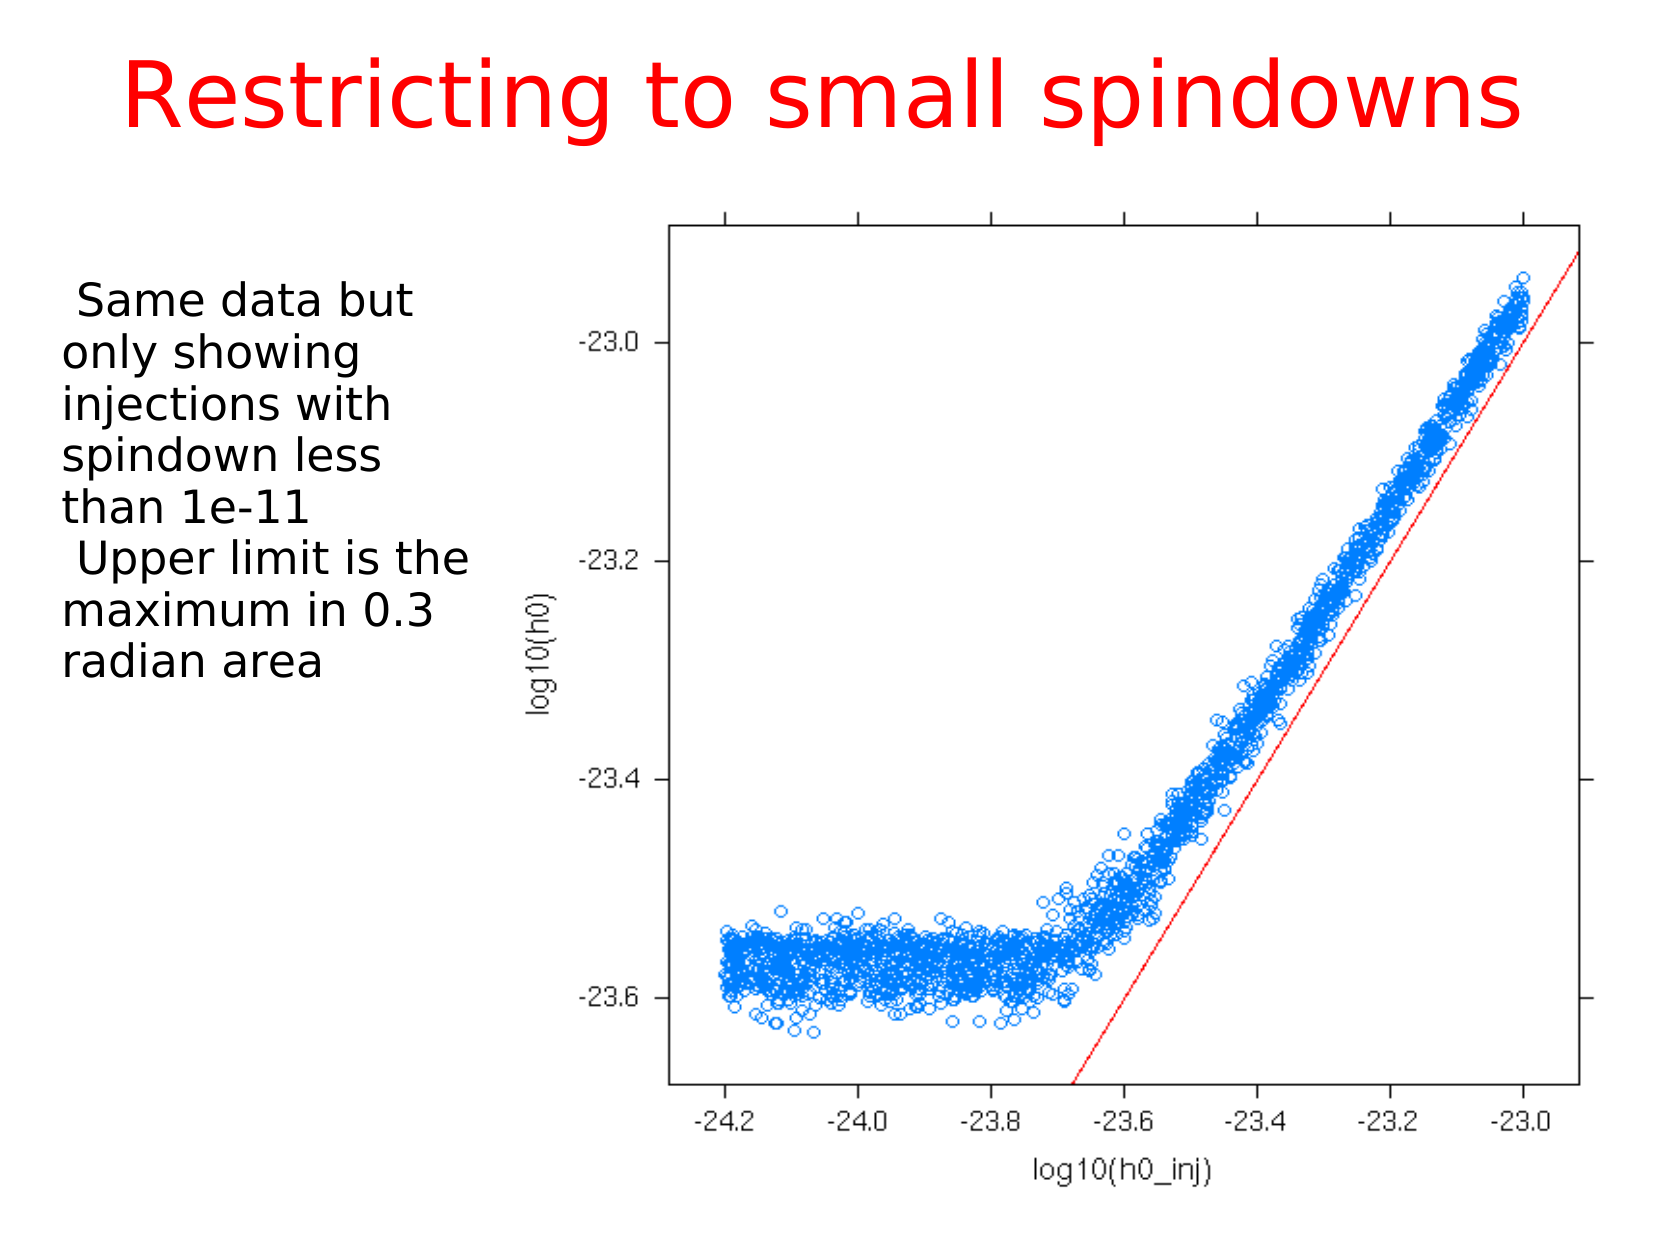

# Restricting to small spindowns
 Same data but only showing injections with spindown less than 1e-11
 Upper limit is the maximum in 0.3 radian area